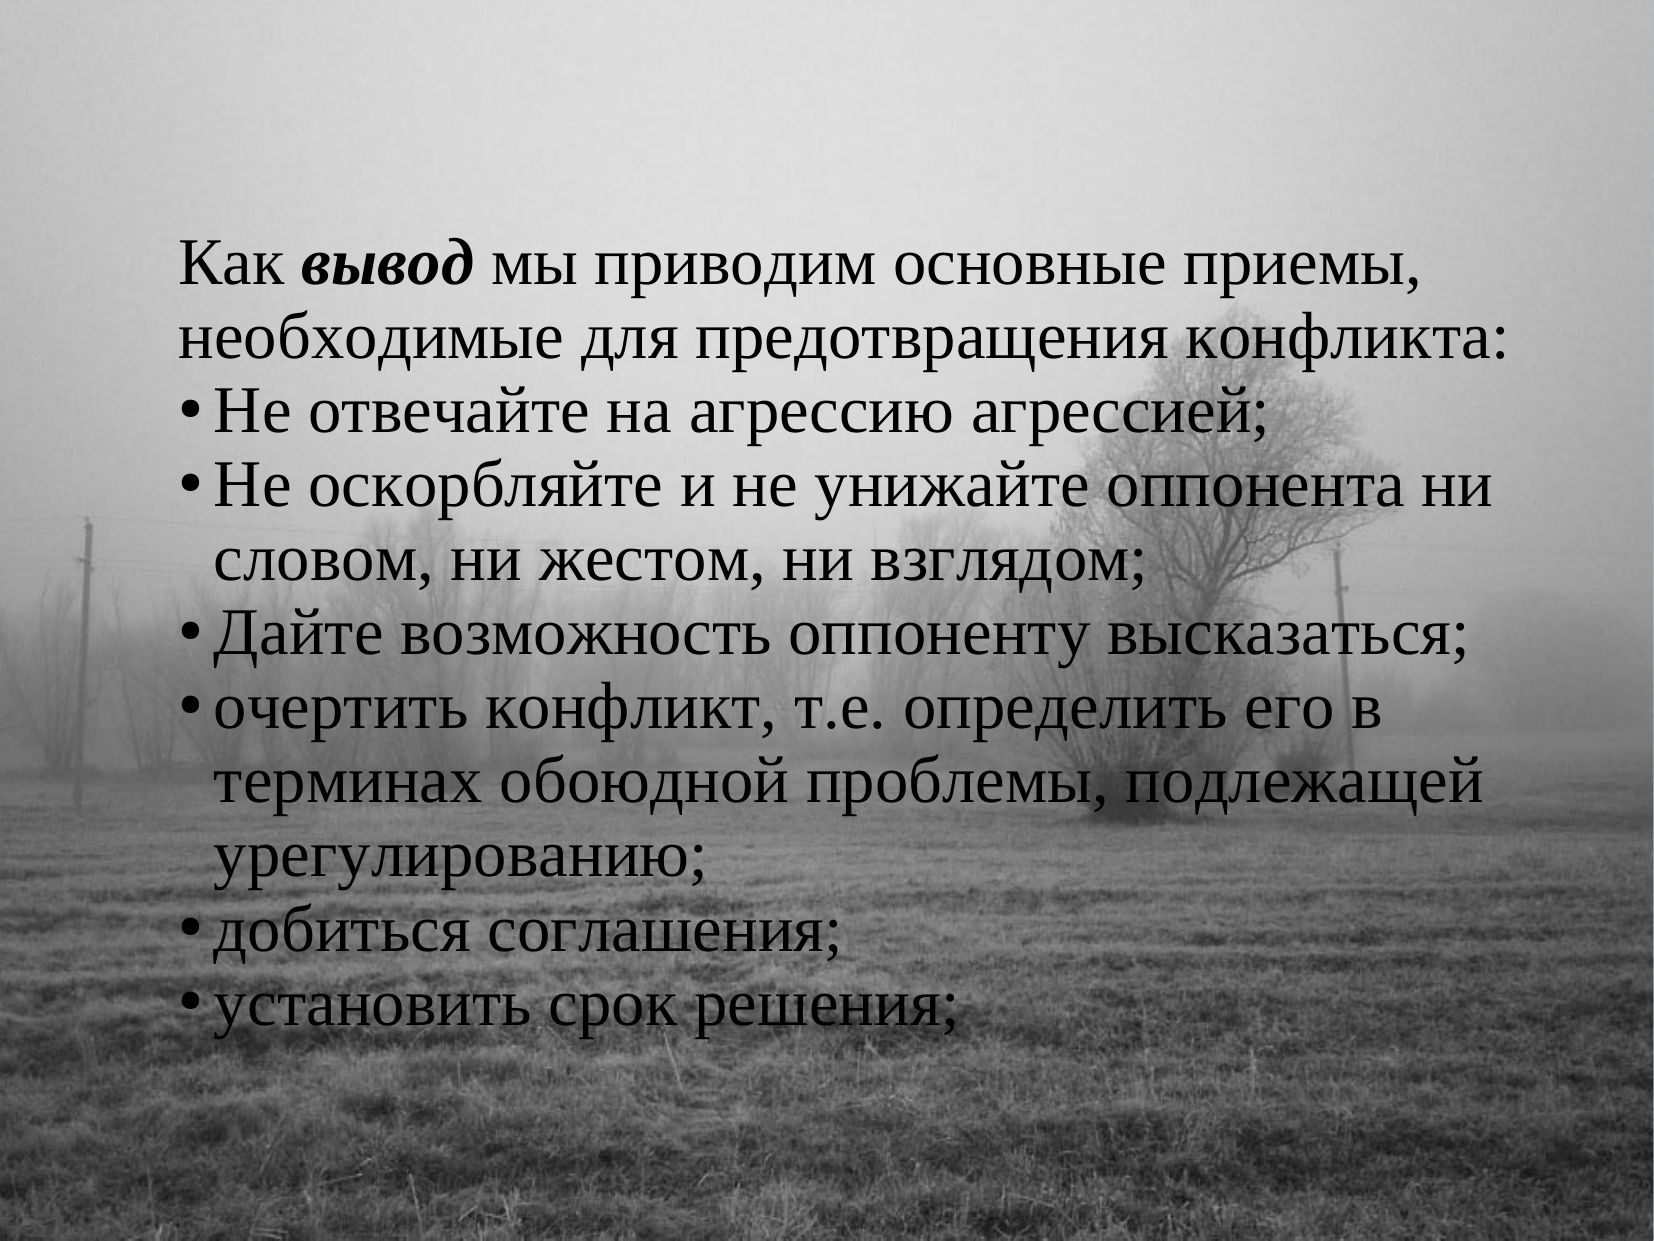

# Как вывод мы приводим основные приемы, необходимые для предотвращения конфликта:
Не отвечайте на агрессию агрессией;
Не оскорбляйте и не унижайте оппонента ни словом, ни жестом, ни взглядом;
Дайте возможность оппоненту высказаться;
очертить конфликт, т.е. определить его в терминах обоюдной проблемы, подлежащей урегулированию;
добиться соглашения;
установить срок решения;